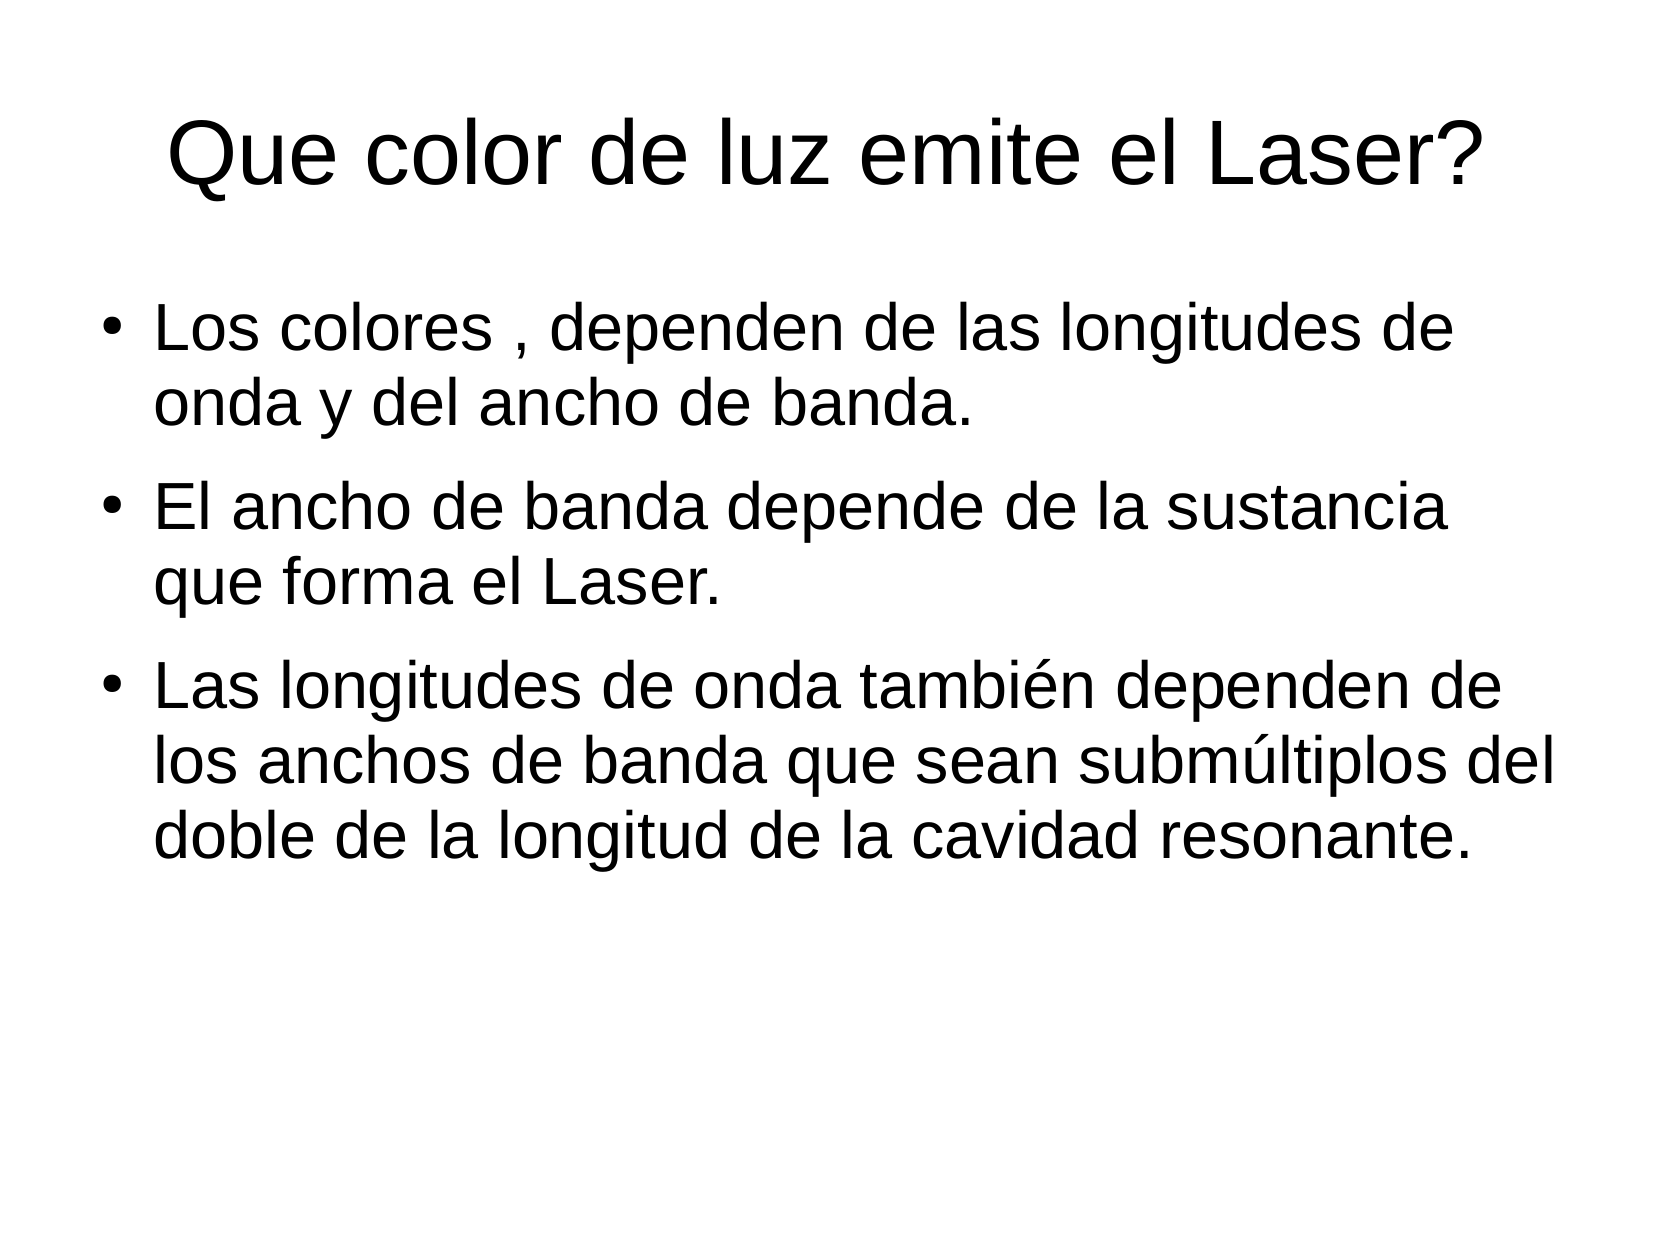

# Que color de luz emite el Laser?
Los colores , dependen de las longitudes de onda y del ancho de banda.
El ancho de banda depende de la sustancia que forma el Laser.
Las longitudes de onda también dependen de los anchos de banda que sean submúltiplos del doble de la longitud de la cavidad resonante.